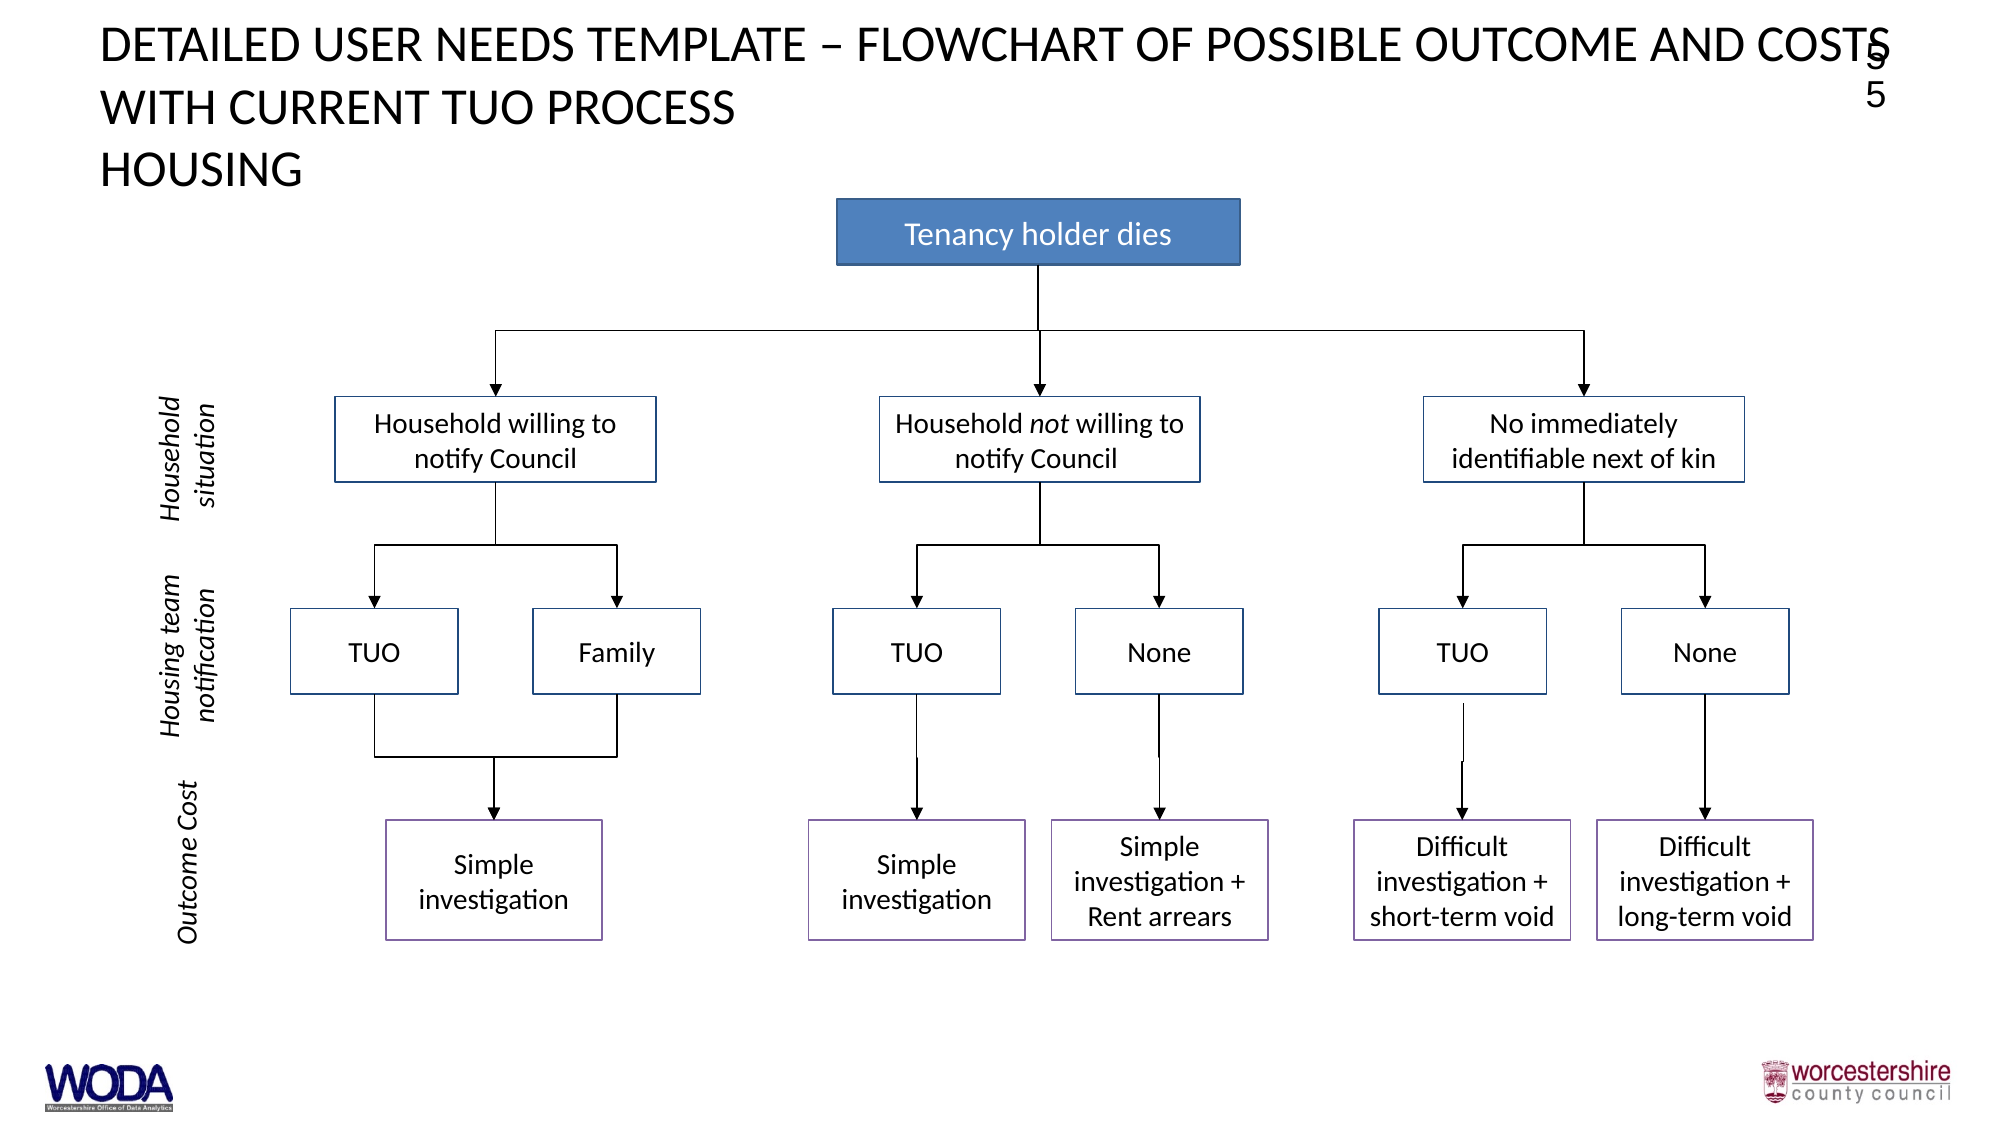

# DETAILED USER NEEDS TEMPLATE – FLOWCHART OF POSSIBLE OUTCOME AND COSTS WITH CURRENT TUO PROCESS HOUSING
Tenancy holder dies
Household willing to notify Council
Household not willing to notify Council
No immediately identifiable next of kin
Household
situation
TUO
Family
TUO
None
TUO
None
Housing team notification
Simple investigation
Simple investigation
Simple investigation + Rent arrears
Difficult investigation + short-term void
Difficult investigation + long-term void
Outcome Cost